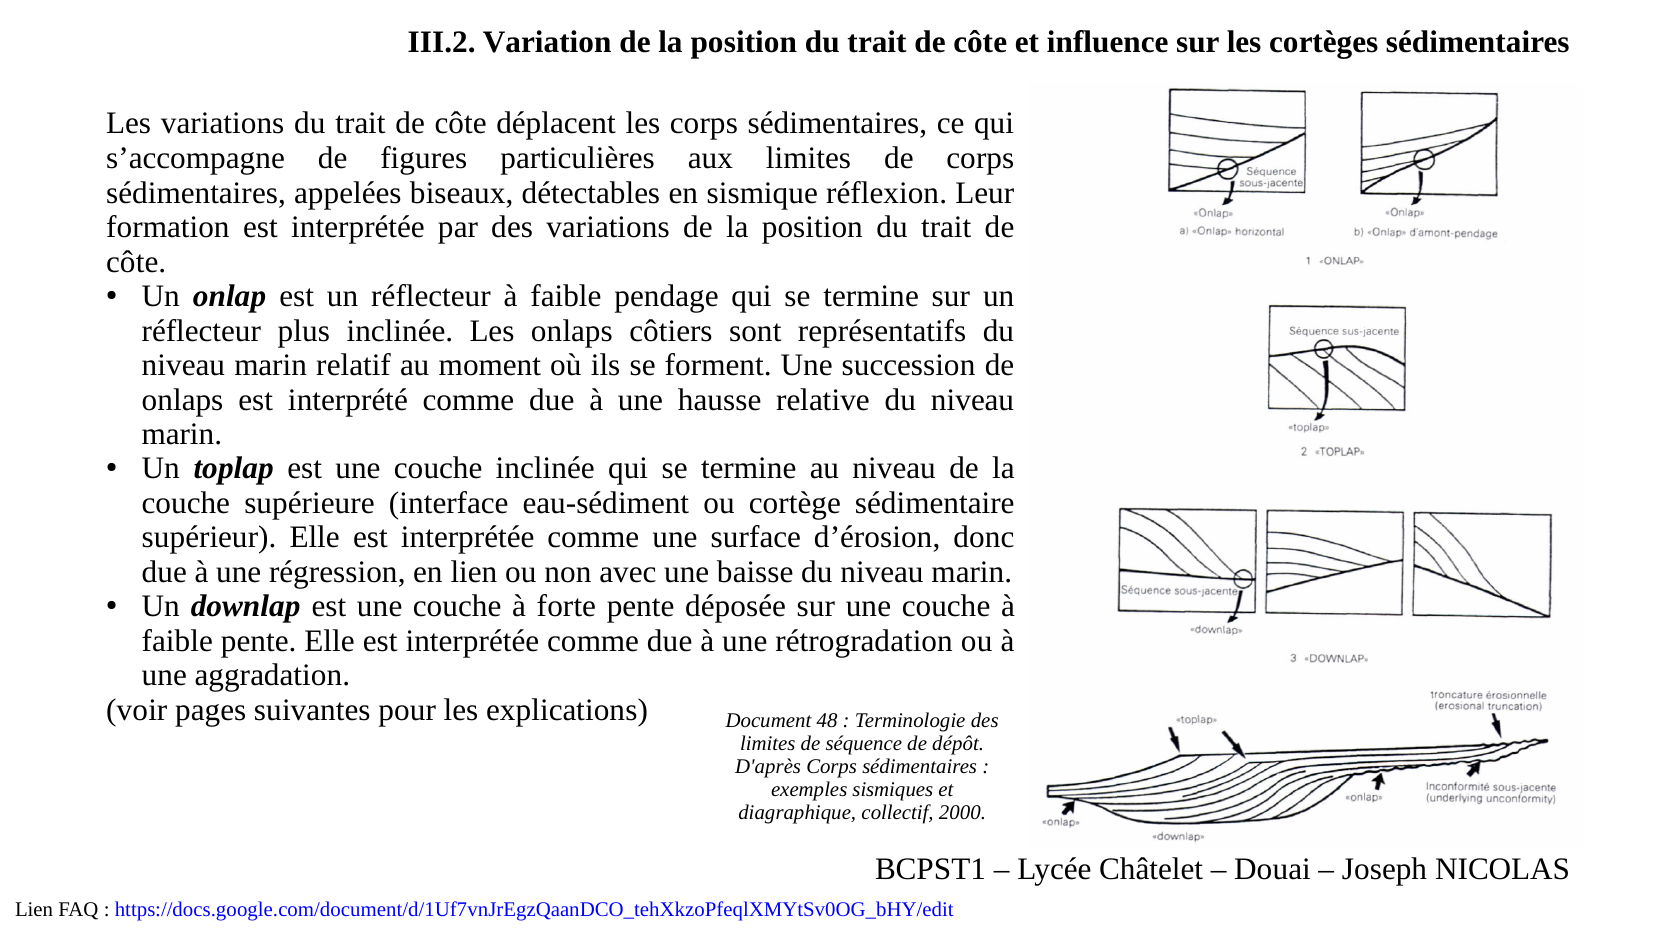

III.2. Variation de la position du trait de côte et influence sur les cortèges sédimentaires
Les variations du trait de côte déplacent les corps sédimentaires, ce qui s’accompagne de figures particulières aux limites de corps sédimentaires, appelées biseaux, détectables en sismique réflexion. Leur formation est interprétée par des variations de la position du trait de côte.
Un onlap est un réflecteur à faible pendage qui se termine sur un réflecteur plus inclinée. Les onlaps côtiers sont représentatifs du niveau marin relatif au moment où ils se forment. Une succession de onlaps est interprété comme due à une hausse relative du niveau marin.
Un toplap est une couche inclinée qui se termine au niveau de la couche supérieure (interface eau-sédiment ou cortège sédimentaire supérieur). Elle est interprétée comme une surface d’érosion, donc due à une régression, en lien ou non avec une baisse du niveau marin.
Un downlap est une couche à forte pente déposée sur une couche à faible pente. Elle est interprétée comme due à une rétrogradation ou à une aggradation.
(voir pages suivantes pour les explications)
Document 48 : Terminologie des limites de séquence de dépôt. D'après Corps sédimentaires : exemples sismiques et diagraphique, collectif, 2000.
BCPST1 – Lycée Châtelet – Douai – Joseph NICOLAS
Lien FAQ : https://docs.google.com/document/d/1Uf7vnJrEgzQaanDCO_tehXkzoPfeqlXMYtSv0OG_bHY/edit